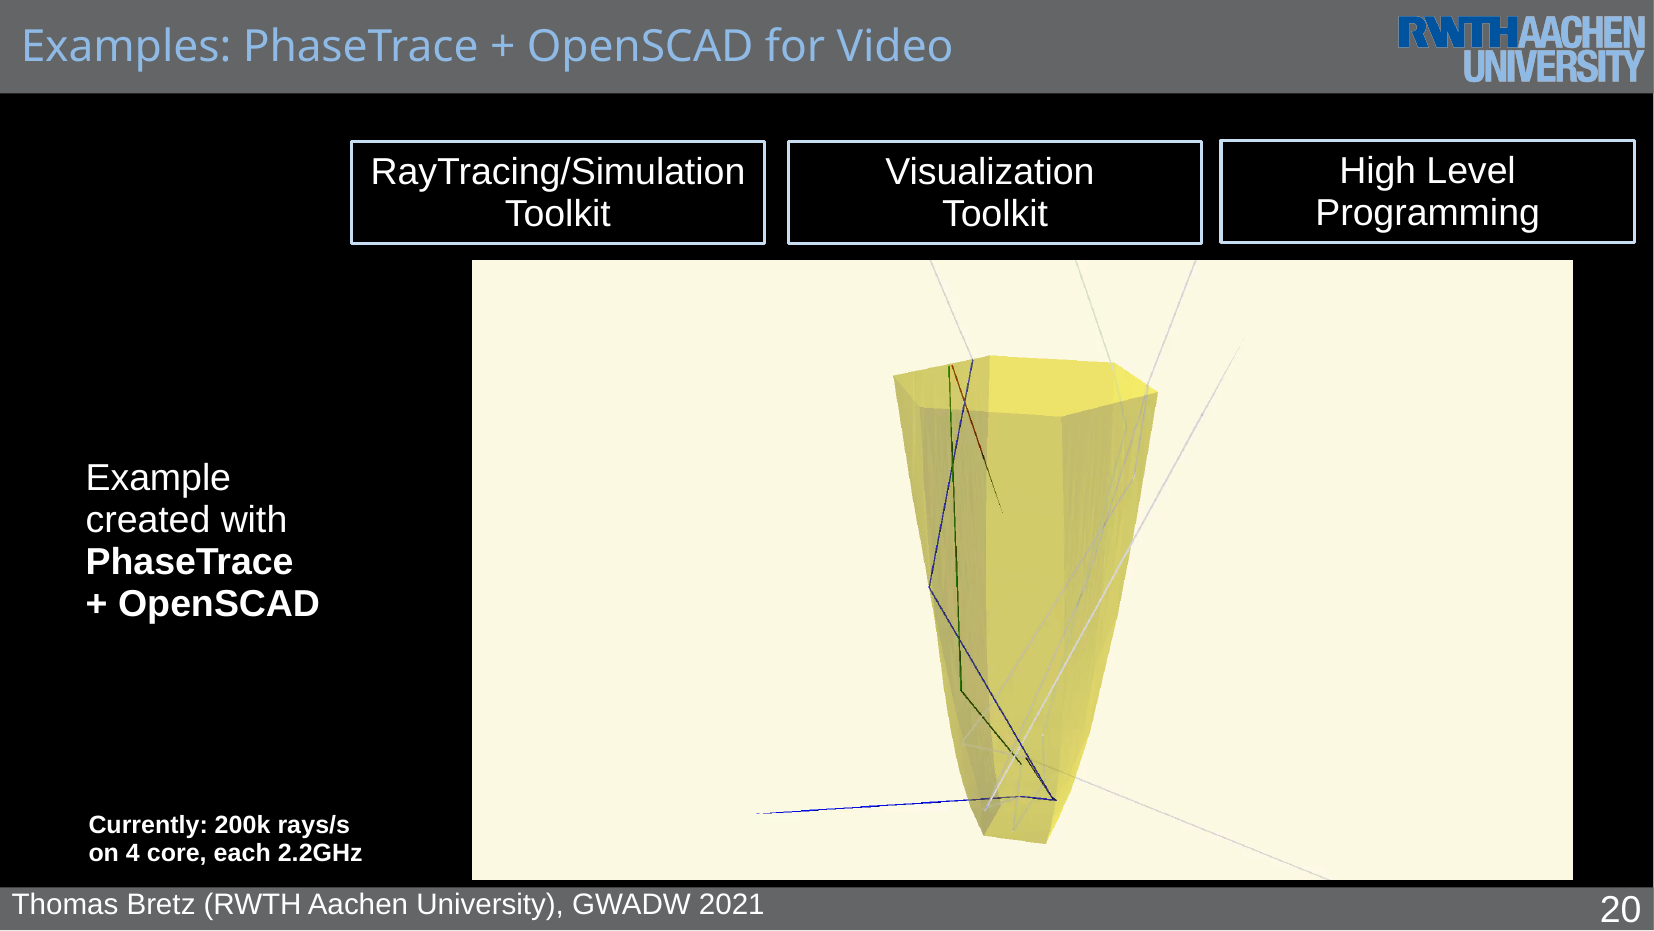

# Examples: PhaseTrace + OpenSCAD for Video
High Level
Programming
RayTracing/Simulation
Toolkit
Visualization
Toolkit
Example
created with
PhaseTrace
+ OpenSCAD
Currently: 200k rays/s
on 4 core, each 2.2GHz
Thomas Bretz (RWTH Aachen University), GWADW 2021
20